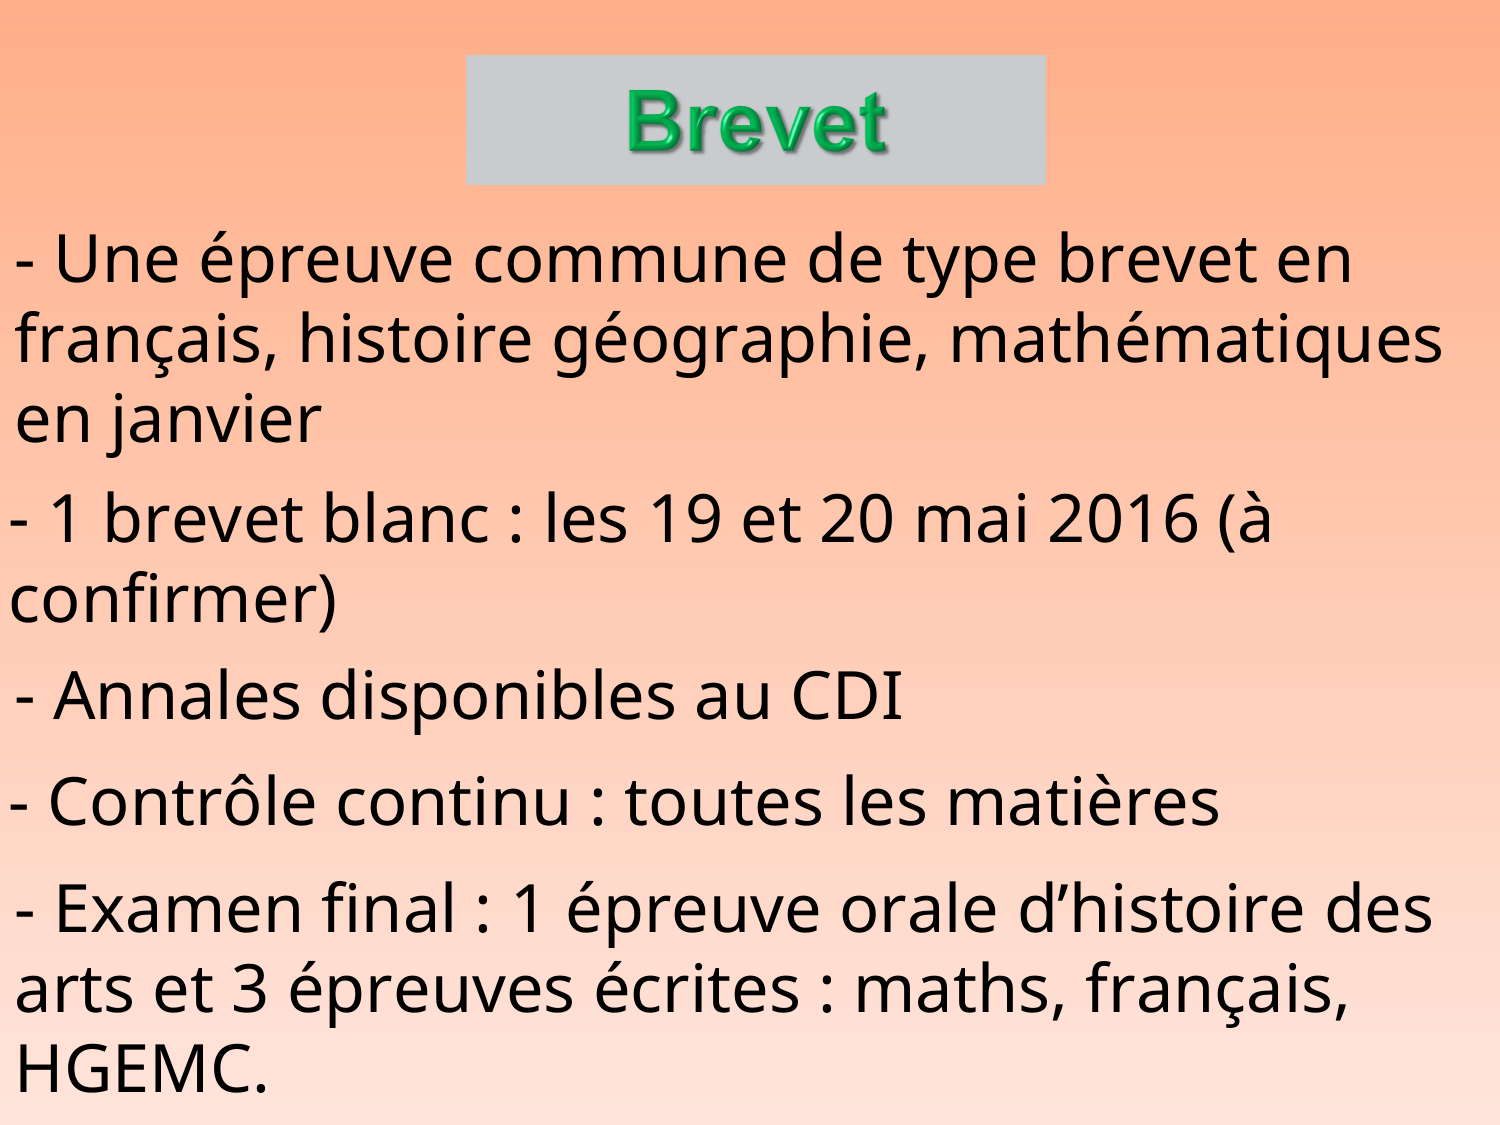

- Une épreuve commune de type brevet en français, histoire géographie, mathématiques en janvier
 1 brevet blanc : les 19 et 20 mai 2016 (à confirmer)
 Annales disponibles au CDI
 Contrôle continu : toutes les matières
- Examen final : 1 épreuve orale d’histoire des arts et 3 épreuves écrites : maths, français, HGEMC.